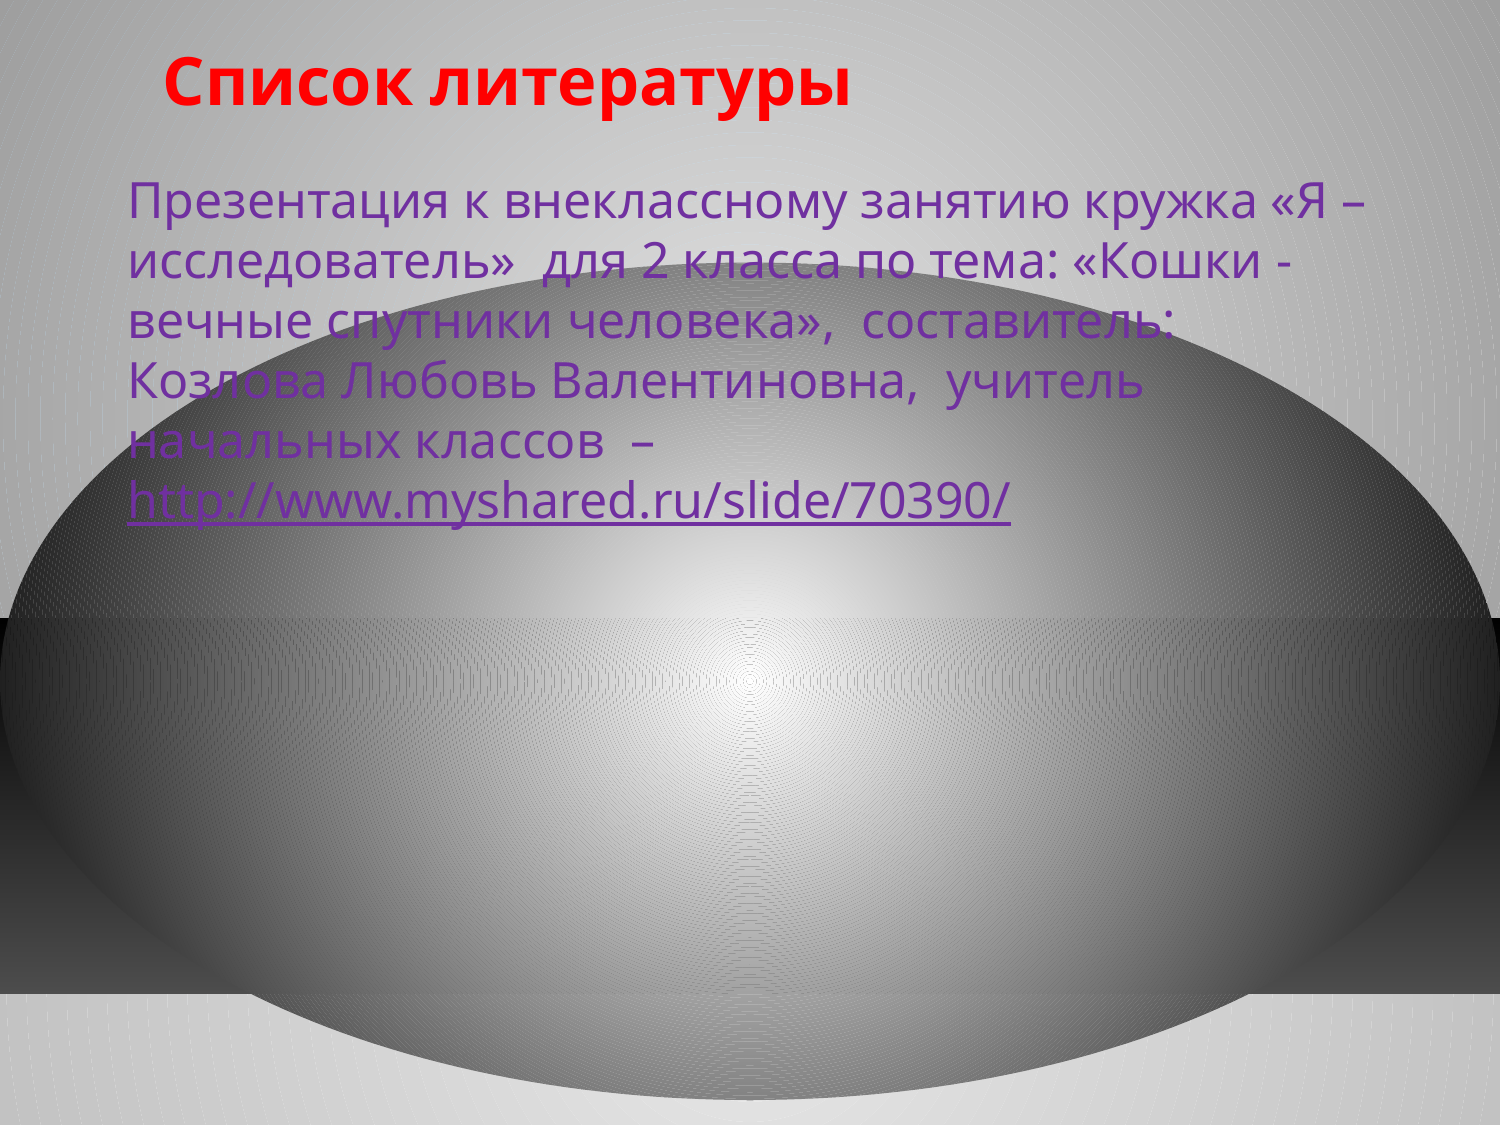

Список литературы
Презентация к внеклассному занятию кружка «Я – исследователь» для 2 класса по тема: «Кошки - вечные спутники человека», составитель: Козлова Любовь Валентиновна, учитель начальных классов –http://www.myshared.ru/slide/70390/